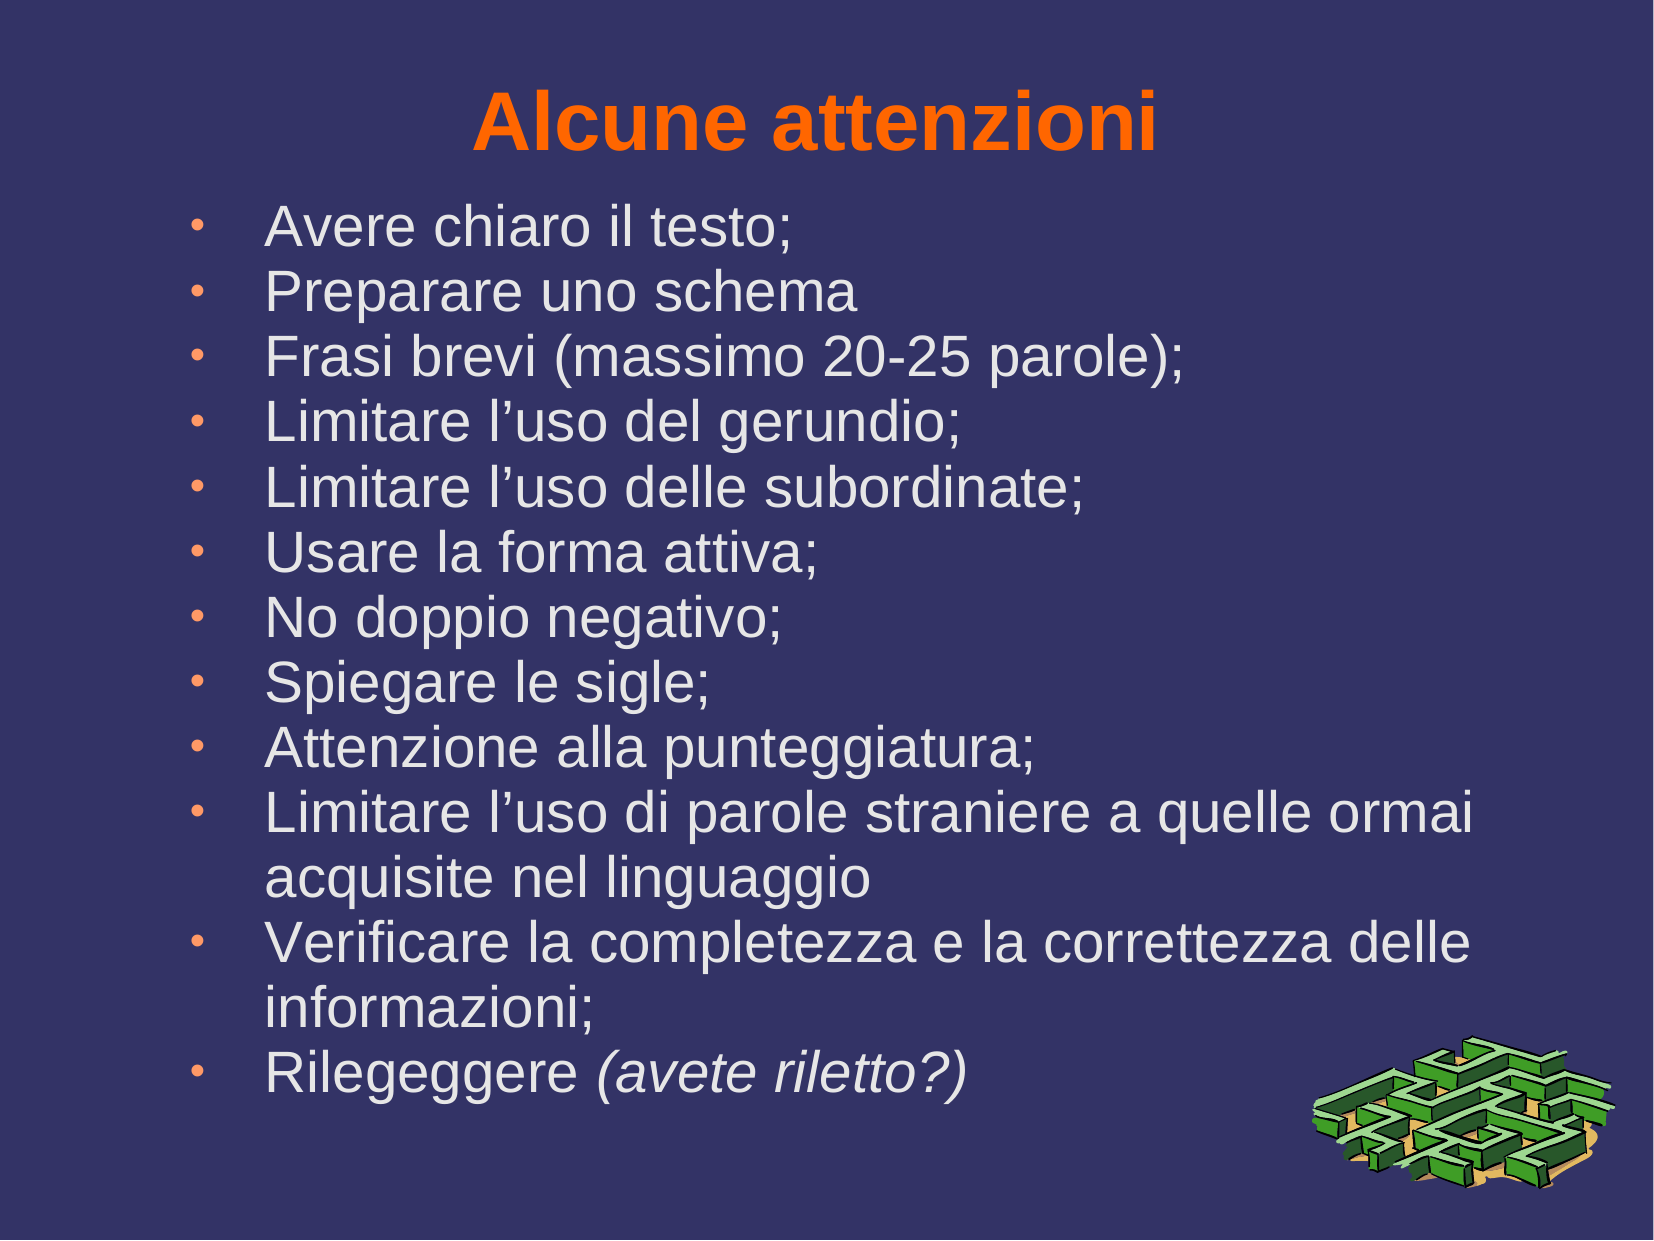

Alcune attenzioni
Avere chiaro il testo;
Preparare uno schema
Frasi brevi (massimo 20-25 parole);
Limitare l’uso del gerundio;
Limitare l’uso delle subordinate;
Usare la forma attiva;
No doppio negativo;
Spiegare le sigle;
Attenzione alla punteggiatura;
Limitare l’uso di parole straniere a quelle ormai acquisite nel linguaggio
Verificare la completezza e la correttezza delle informazioni;
Rilegeggere (avete riletto?)